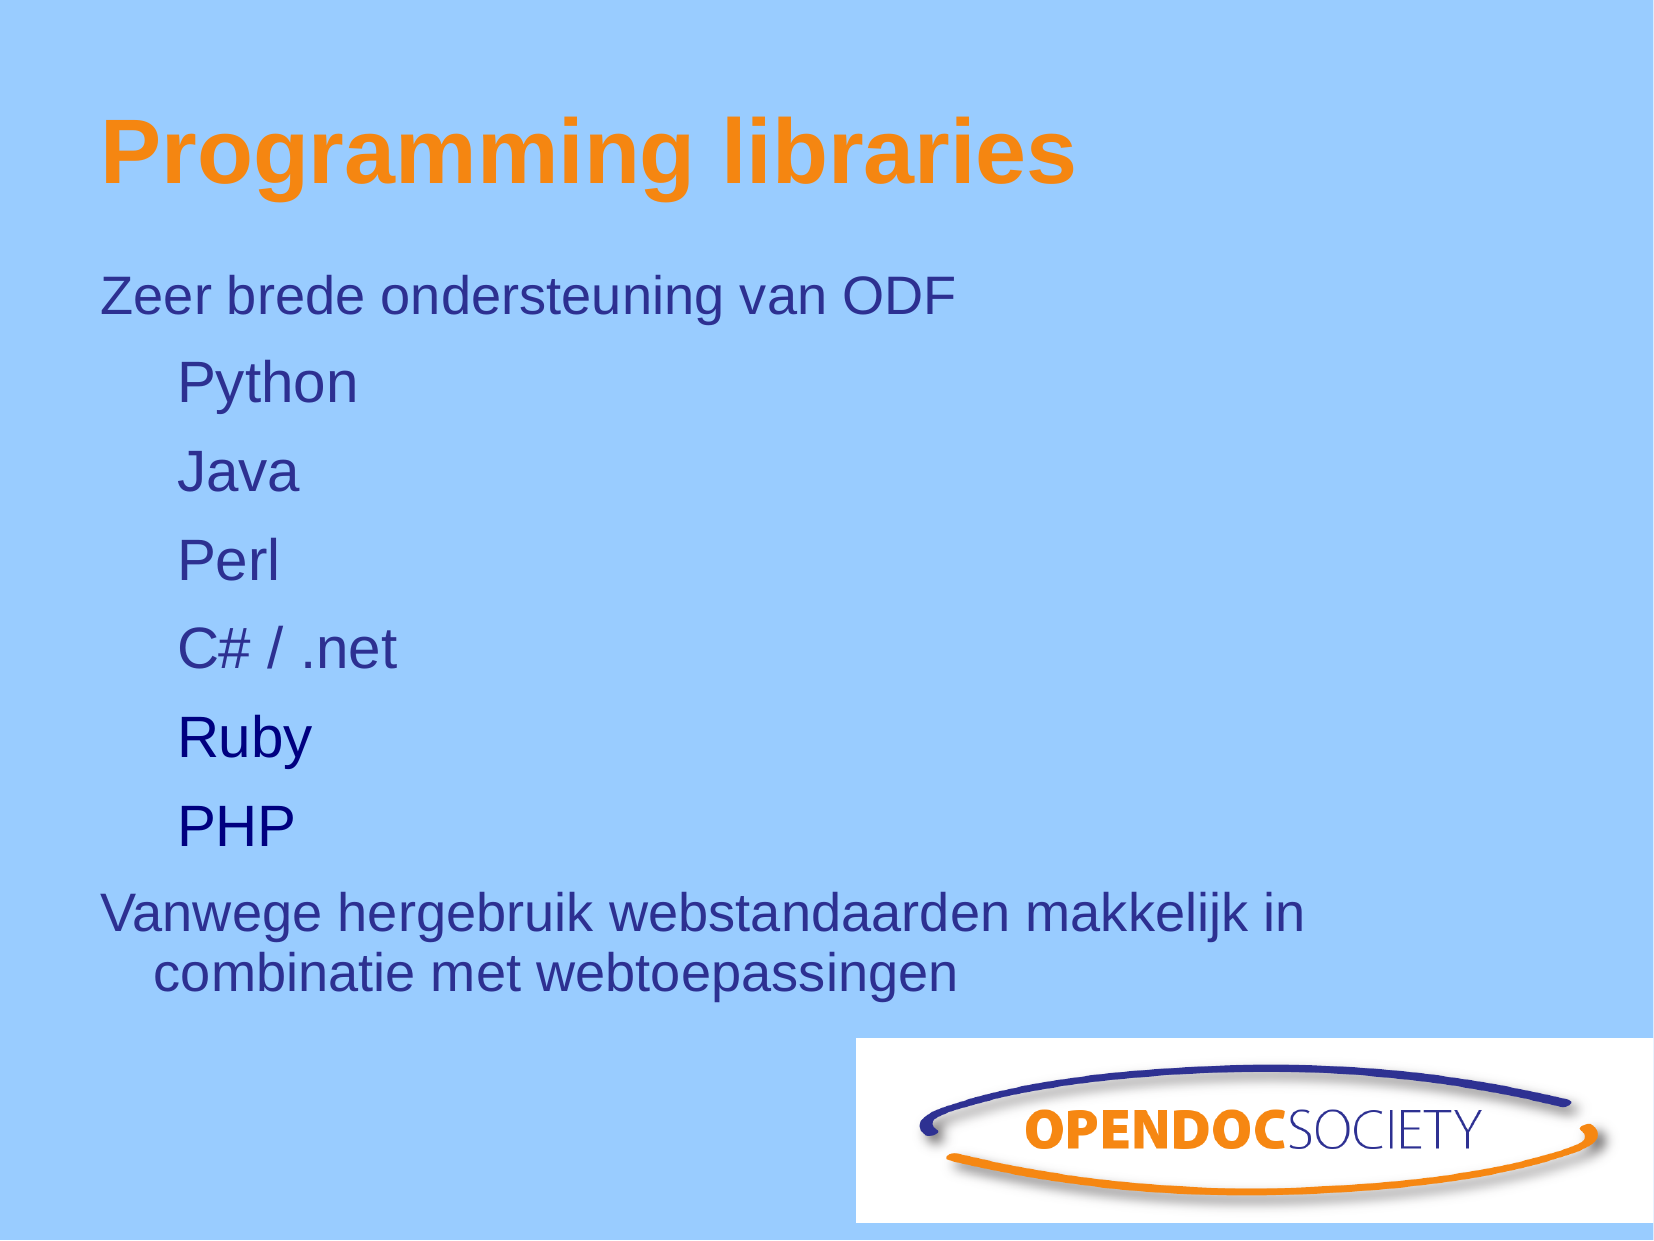

# Programming libraries
Zeer brede ondersteuning van ODF
Python
Java
Perl
C# / .net
Ruby
PHP
Vanwege hergebruik webstandaarden makkelijk in combinatie met webtoepassingen